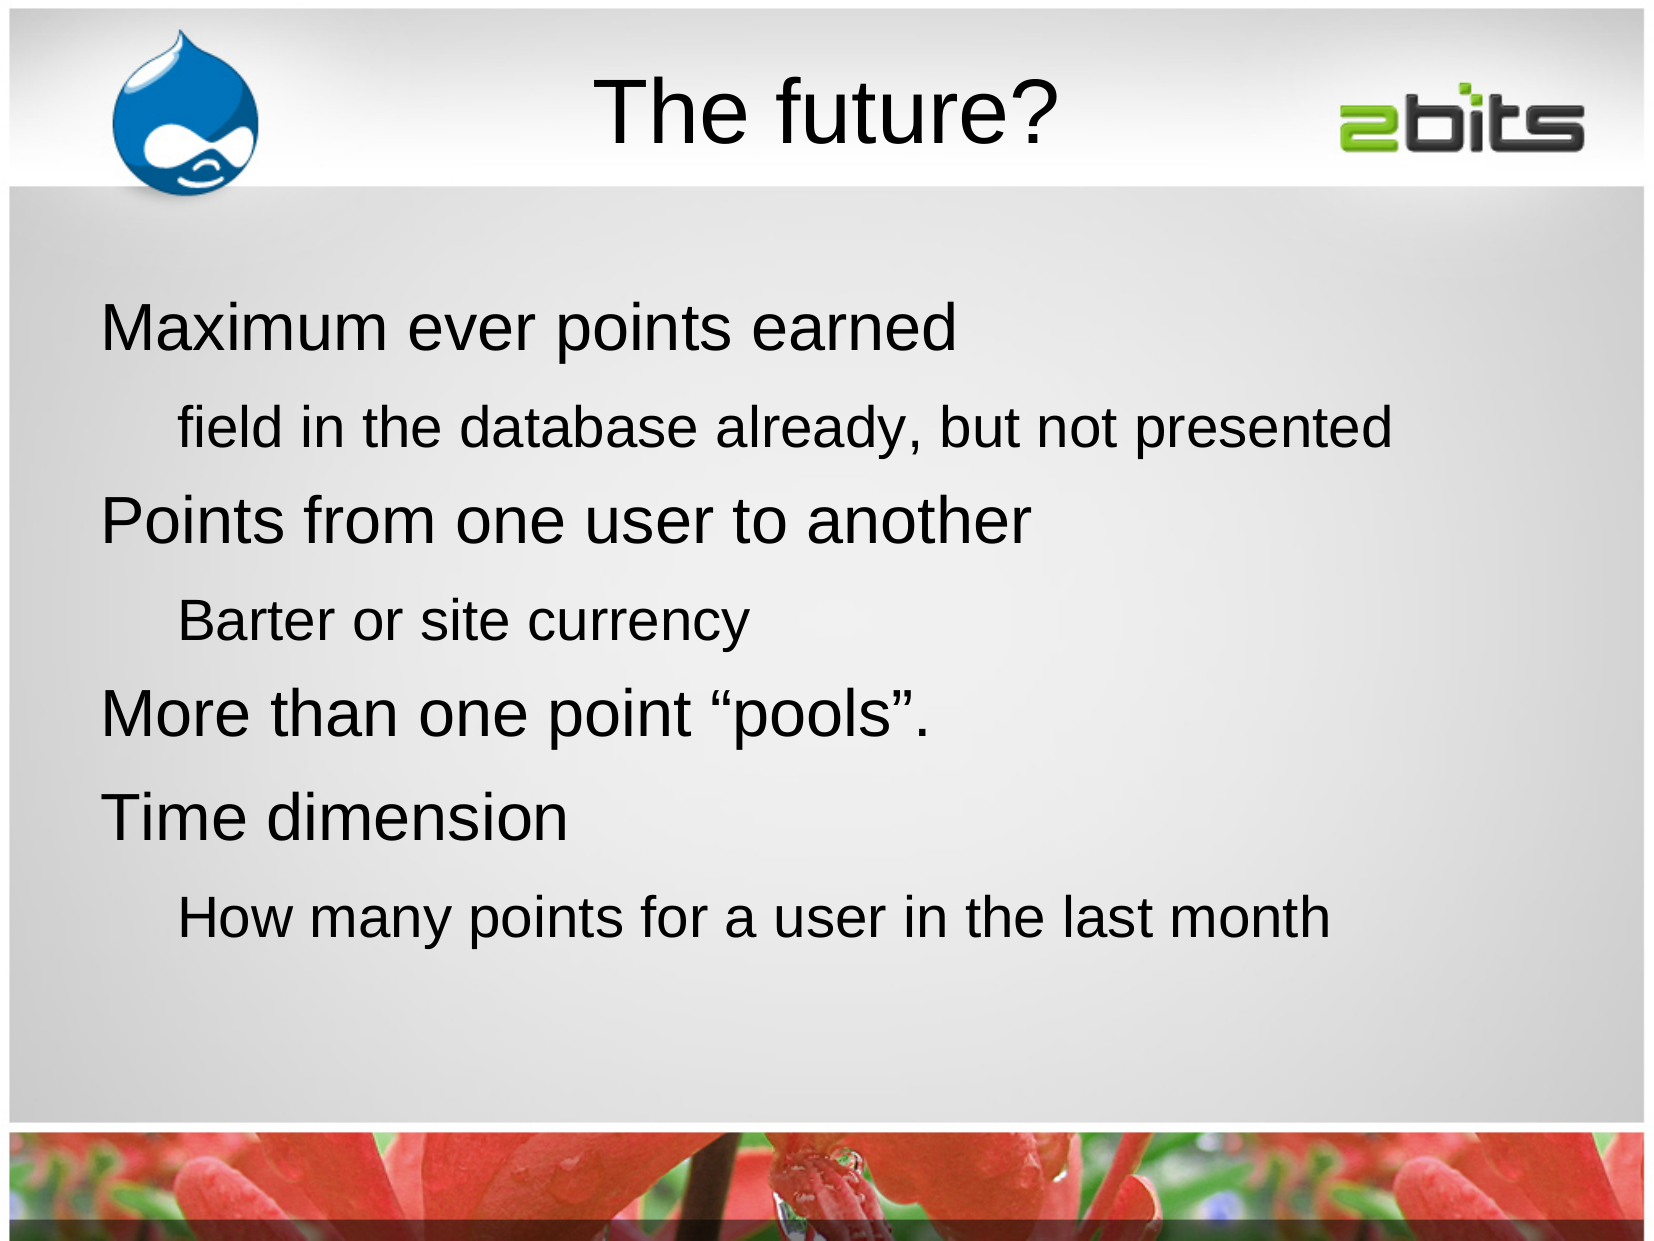

# The future?
Maximum ever points earned
field in the database already, but not presented
Points from one user to another
Barter or site currency
More than one point “pools”.
Time dimension
How many points for a user in the last month